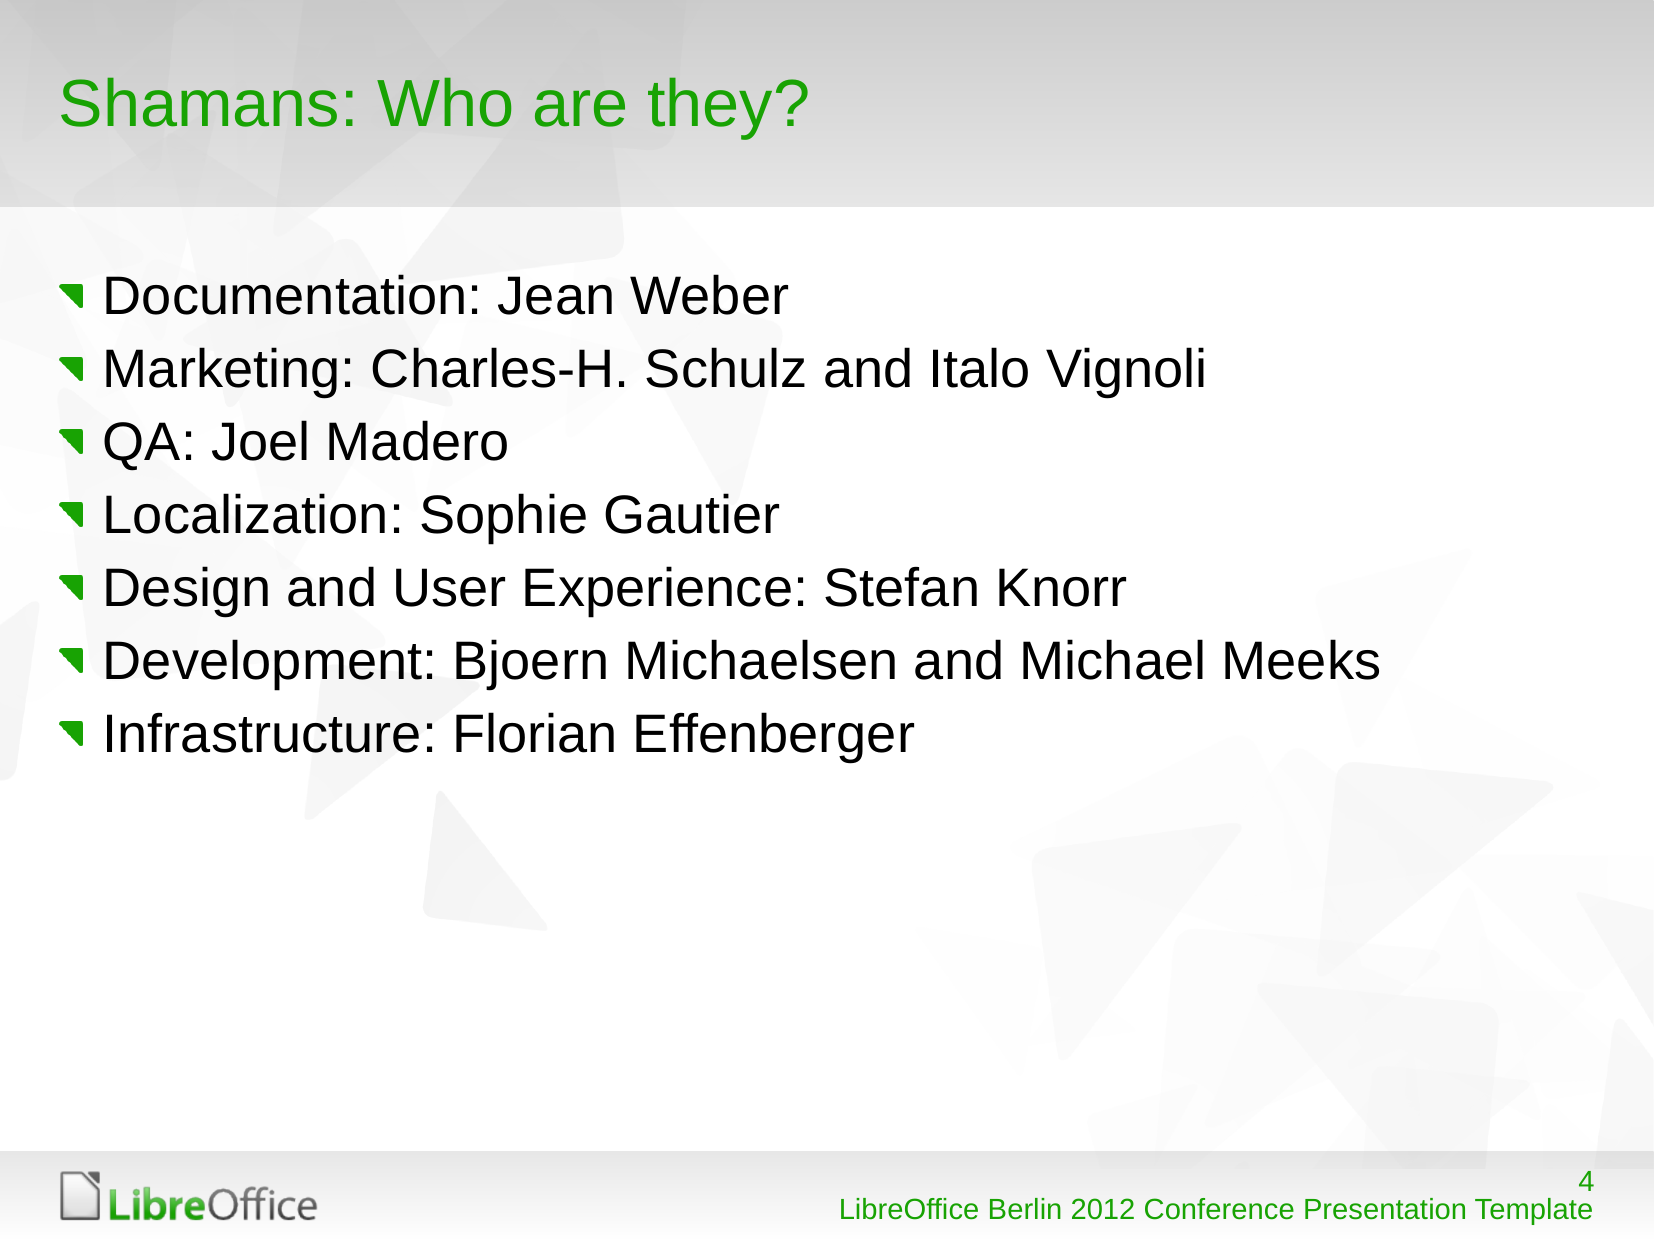

# Shamans: Who are they?
Documentation: Jean Weber
Marketing: Charles-H. Schulz and Italo Vignoli
QA: Joel Madero
Localization: Sophie Gautier
Design and User Experience: Stefan Knorr
Development: Bjoern Michaelsen and Michael Meeks
Infrastructure: Florian Effenberger
4
LibreOffice Berlin 2012 Conference Presentation Template